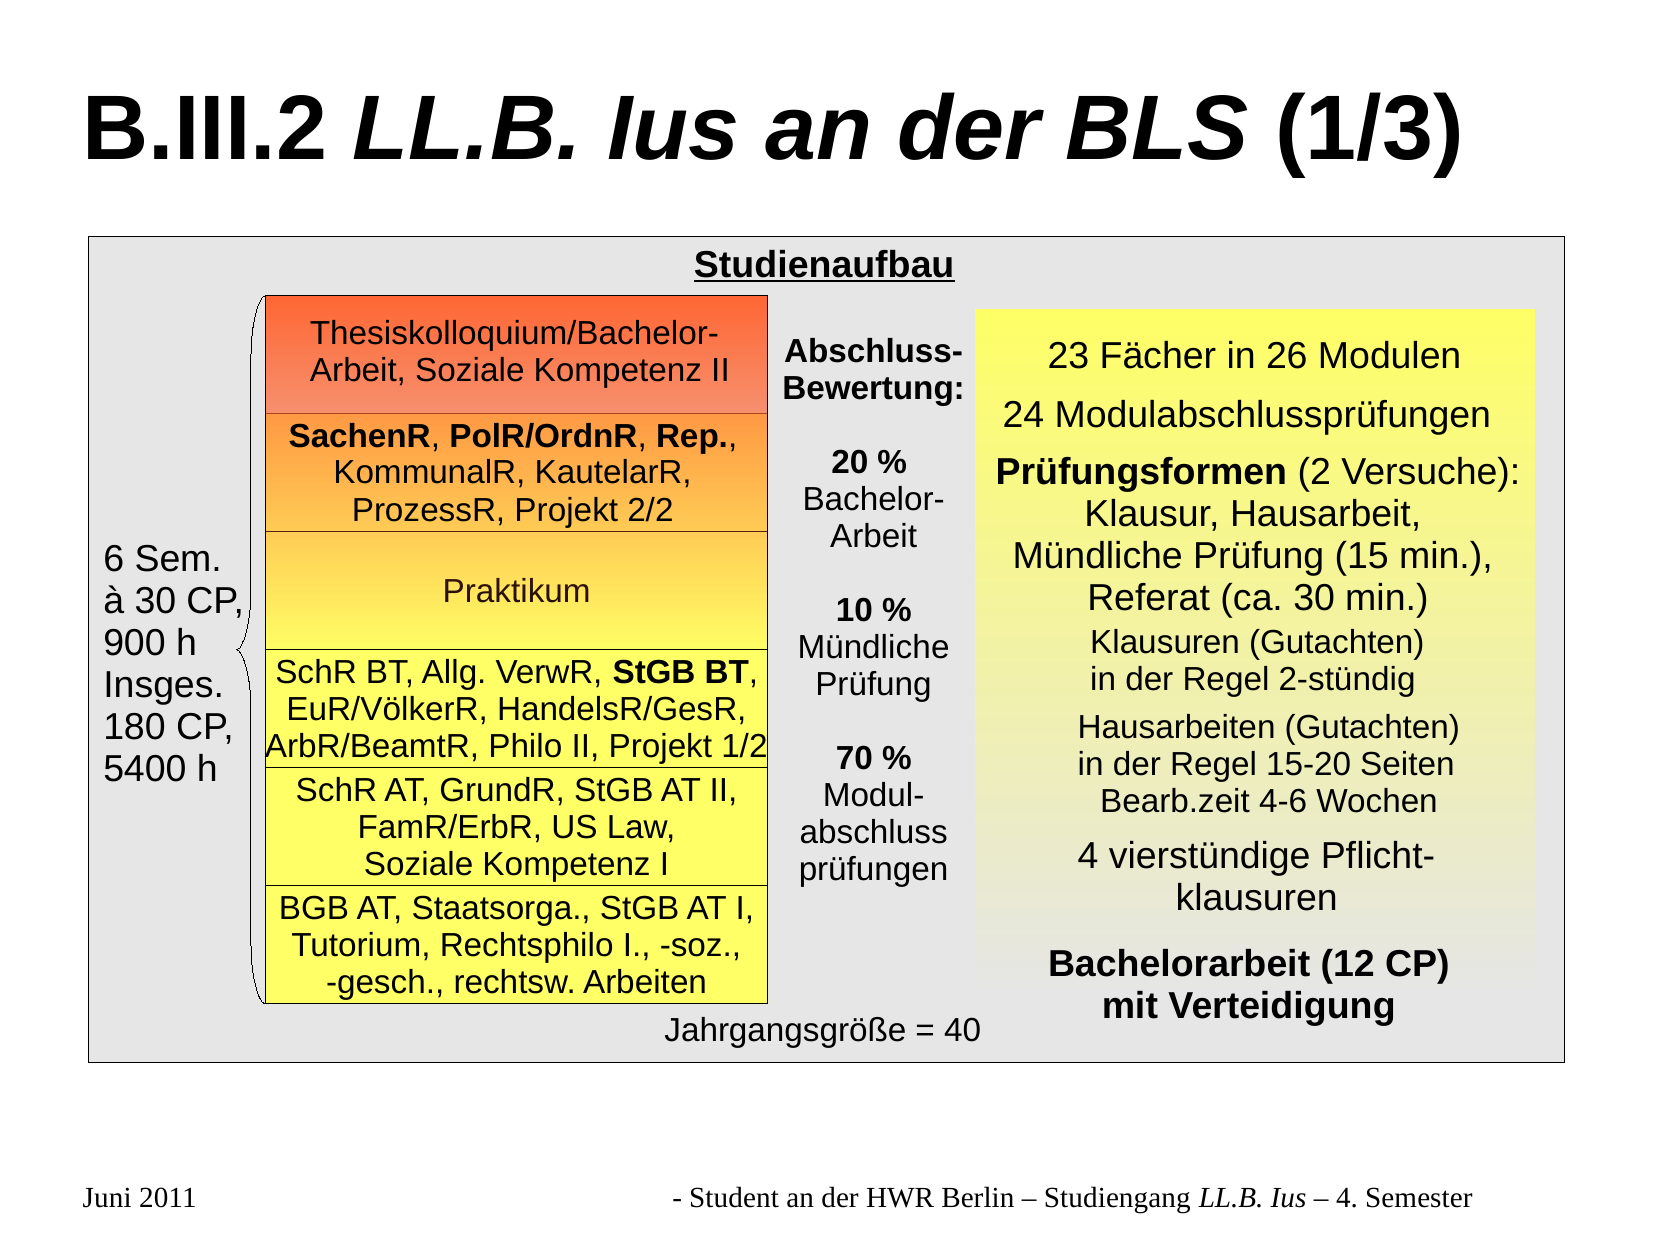

# B.III.2 LL.B. Ius an der BLS (1/3)
Studienaufbau
Thesiskolloquium/Bachelor-
Arbeit, Soziale Kompetenz II
Abschluss-
Bewertung:
20 %
Bachelor-
Arbeit
10 %
Mündliche
Prüfung
70 %
Modul-
abschluss
prüfungen
23 Fächer in 26 Modulen
24 Modulabschlussprüfungen
SachenR, PolR/OrdnR, Rep.,
KommunalR, KautelarR,
ProzessR, Projekt 2/2
Prüfungsformen (2 Versuche):
Klausur, Hausarbeit,
Mündliche Prüfung (15 min.),
Referat (ca. 30 min.)
6 Sem.
à 30 CP,
900 h
Insges.
180 CP,
5400 h
Praktikum
Klausuren (Gutachten)
in der Regel 2-stündig
SchR BT, Allg. VerwR, StGB BT,
EuR/VölkerR, HandelsR/GesR,
ArbR/BeamtR, Philo II, Projekt 1/2
Hausarbeiten (Gutachten)
in der Regel 15-20 Seiten
Bearb.zeit 4-6 Wochen
SchR AT, GrundR, StGB AT II,
FamR/ErbR, US Law,
Soziale Kompetenz I
4 vierstündige Pflicht-
klausuren
BGB AT, Staatsorga., StGB AT I,
Tutorium, Rechtsphilo I., -soz.,
-gesch., rechtsw. Arbeiten
Bachelorarbeit (12 CP)
mit Verteidigung
Jahrgangsgröße = 40